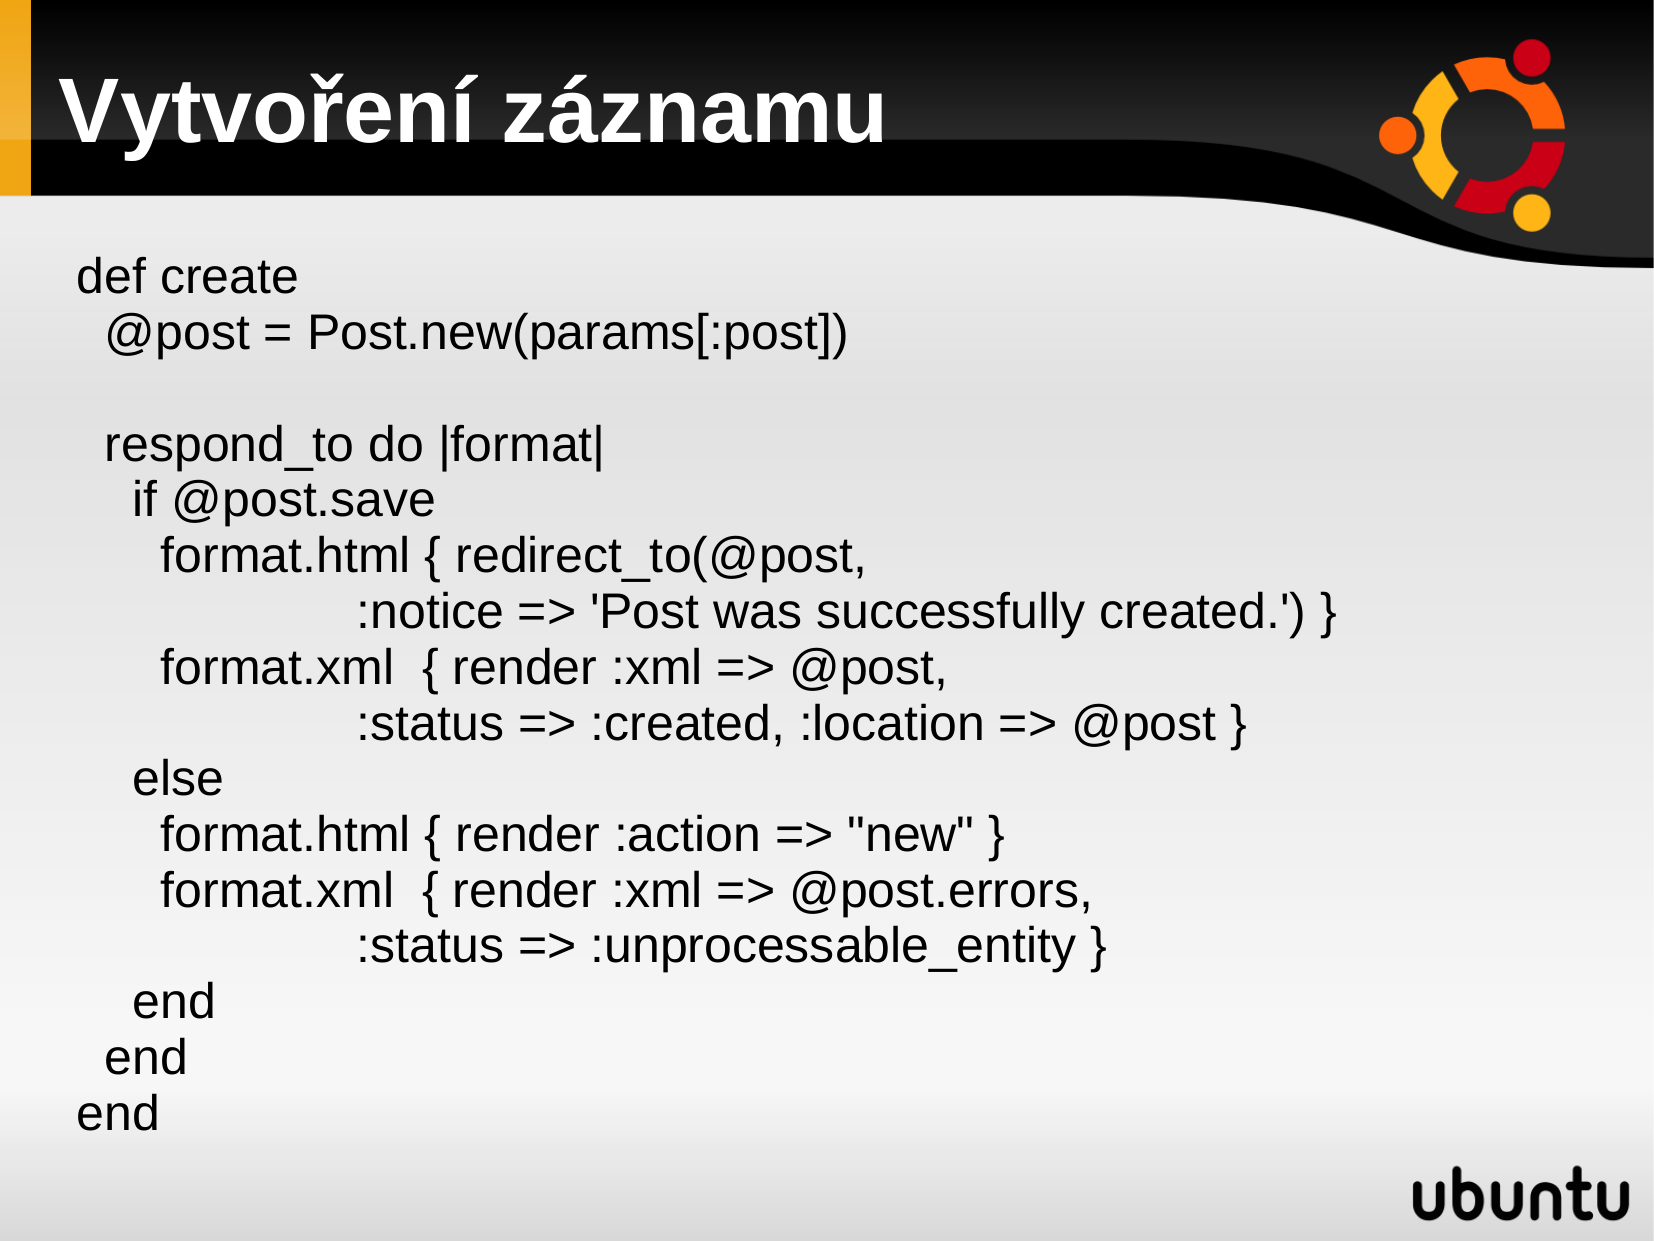

# Vytvoření záznamu
def create
 @post = Post.new(params[:post])
 respond_to do |format|
 if @post.save
 format.html { redirect_to(@post,
 :notice => 'Post was successfully created.') }
 format.xml { render :xml => @post,
 :status => :created, :location => @post }
 else
 format.html { render :action => "new" }
 format.xml { render :xml => @post.errors,
 :status => :unprocessable_entity }
 end
 end
end